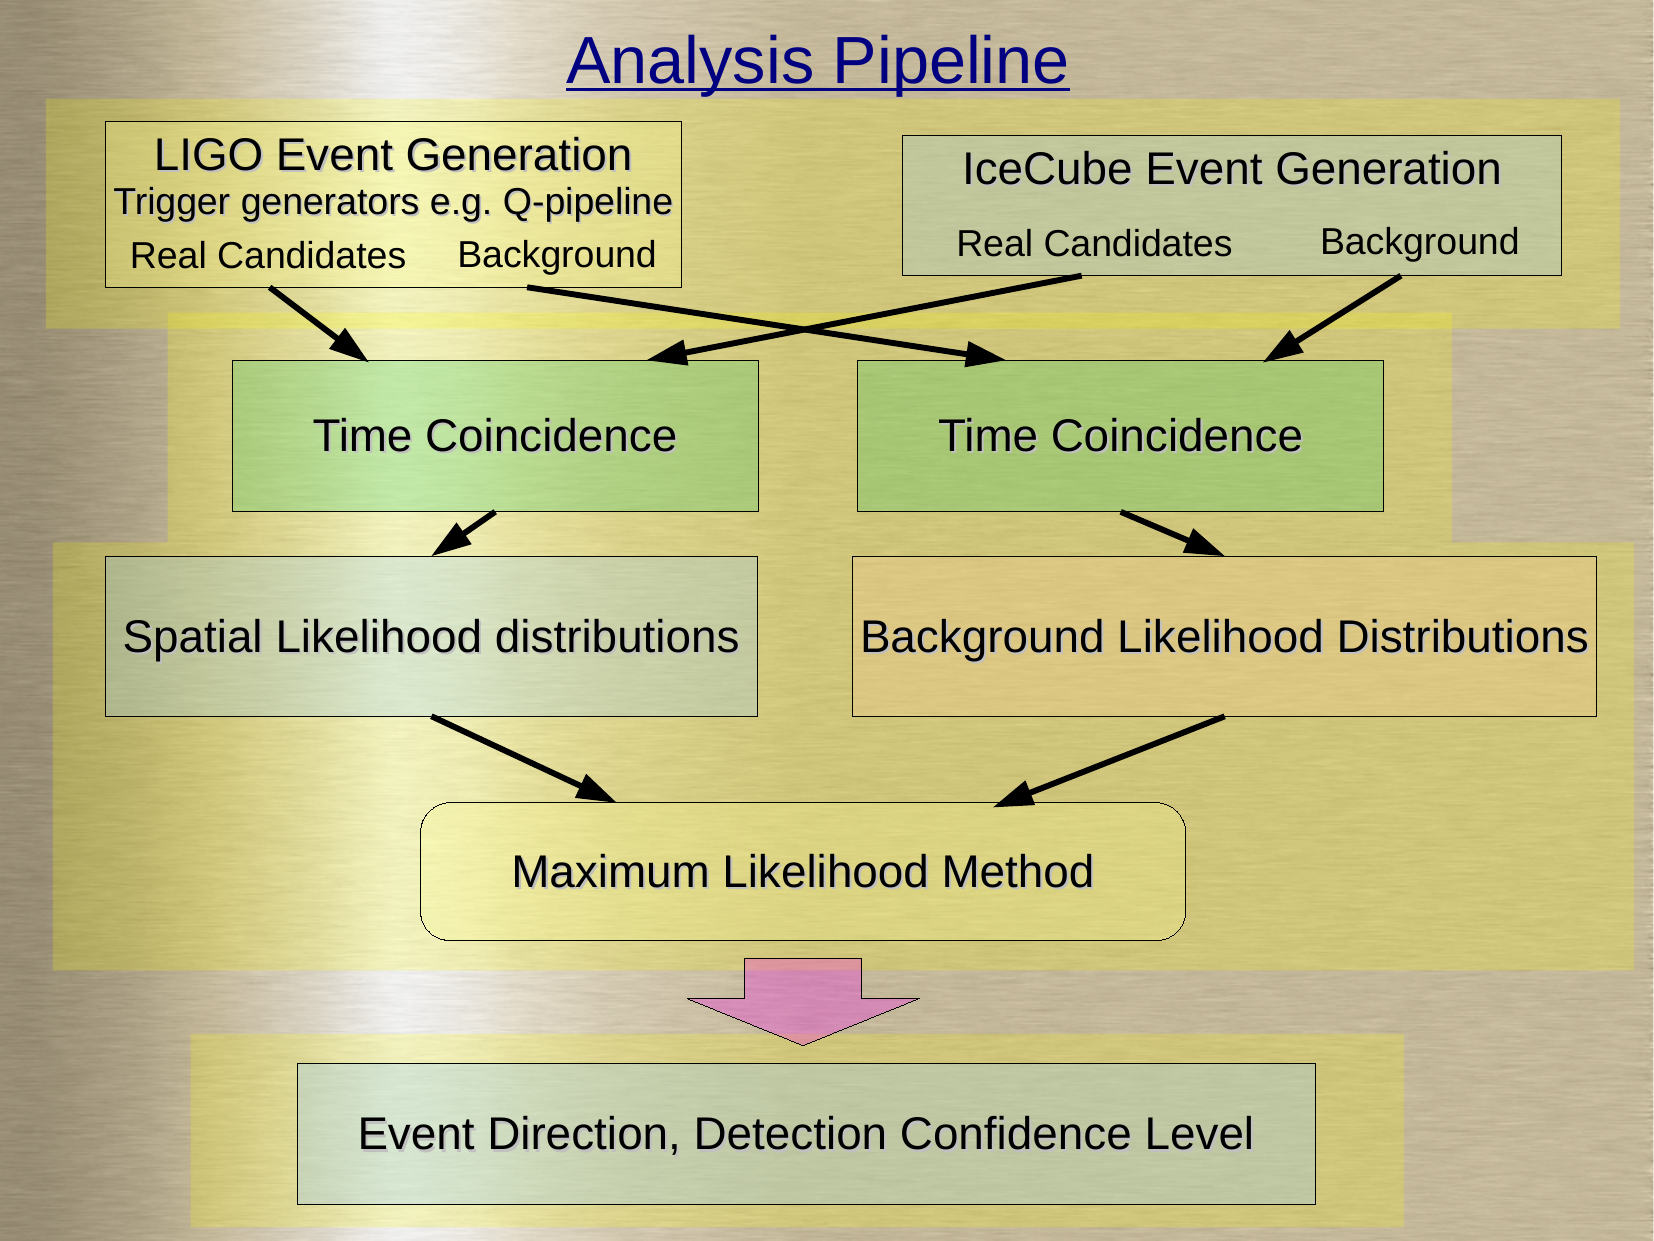

Analysis Pipeline
LIGO Event Generation
Trigger generators e.g. Q-pipeline
IceCube Event Generation
Background
Real Candidates
Background
Real Candidates
Time Coincidence
Time Coincidence
Spatial Likelihood distributions
Background Likelihood Distributions
Maximum Likelihood Method
Event Direction, Detection Confidence Level